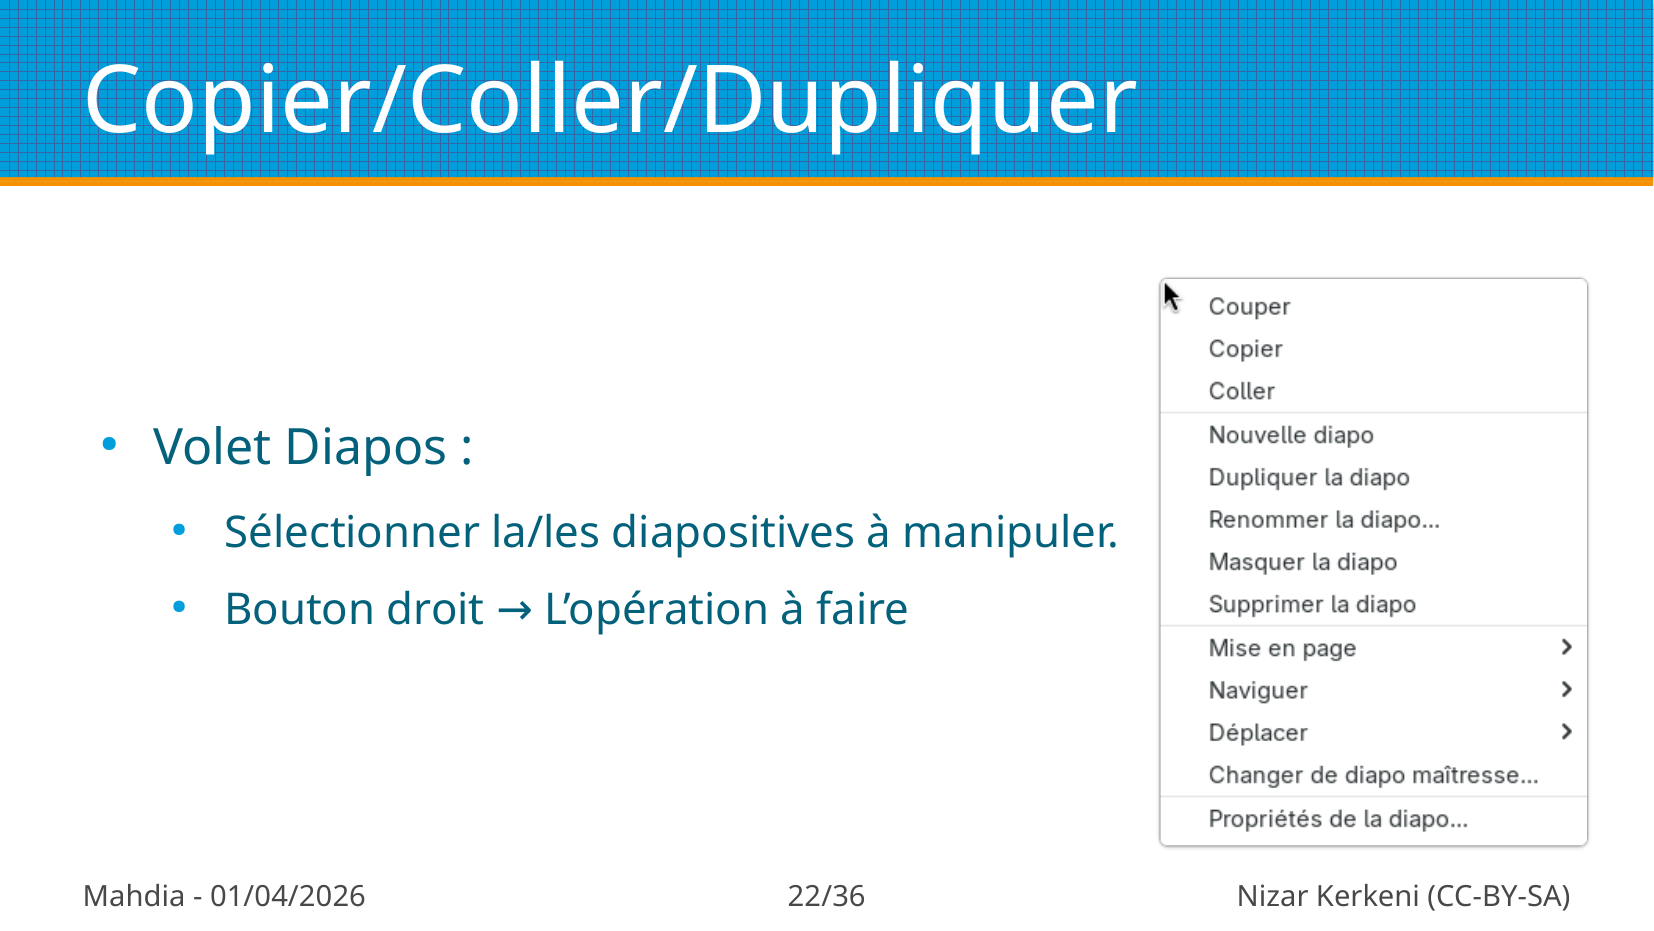

# Copier/Coller/Dupliquer
Volet Diapos :
Sélectionner la/les diapositives à manipuler.
Bouton droit → L’opération à faire
Mahdia - 01/04/2026
22